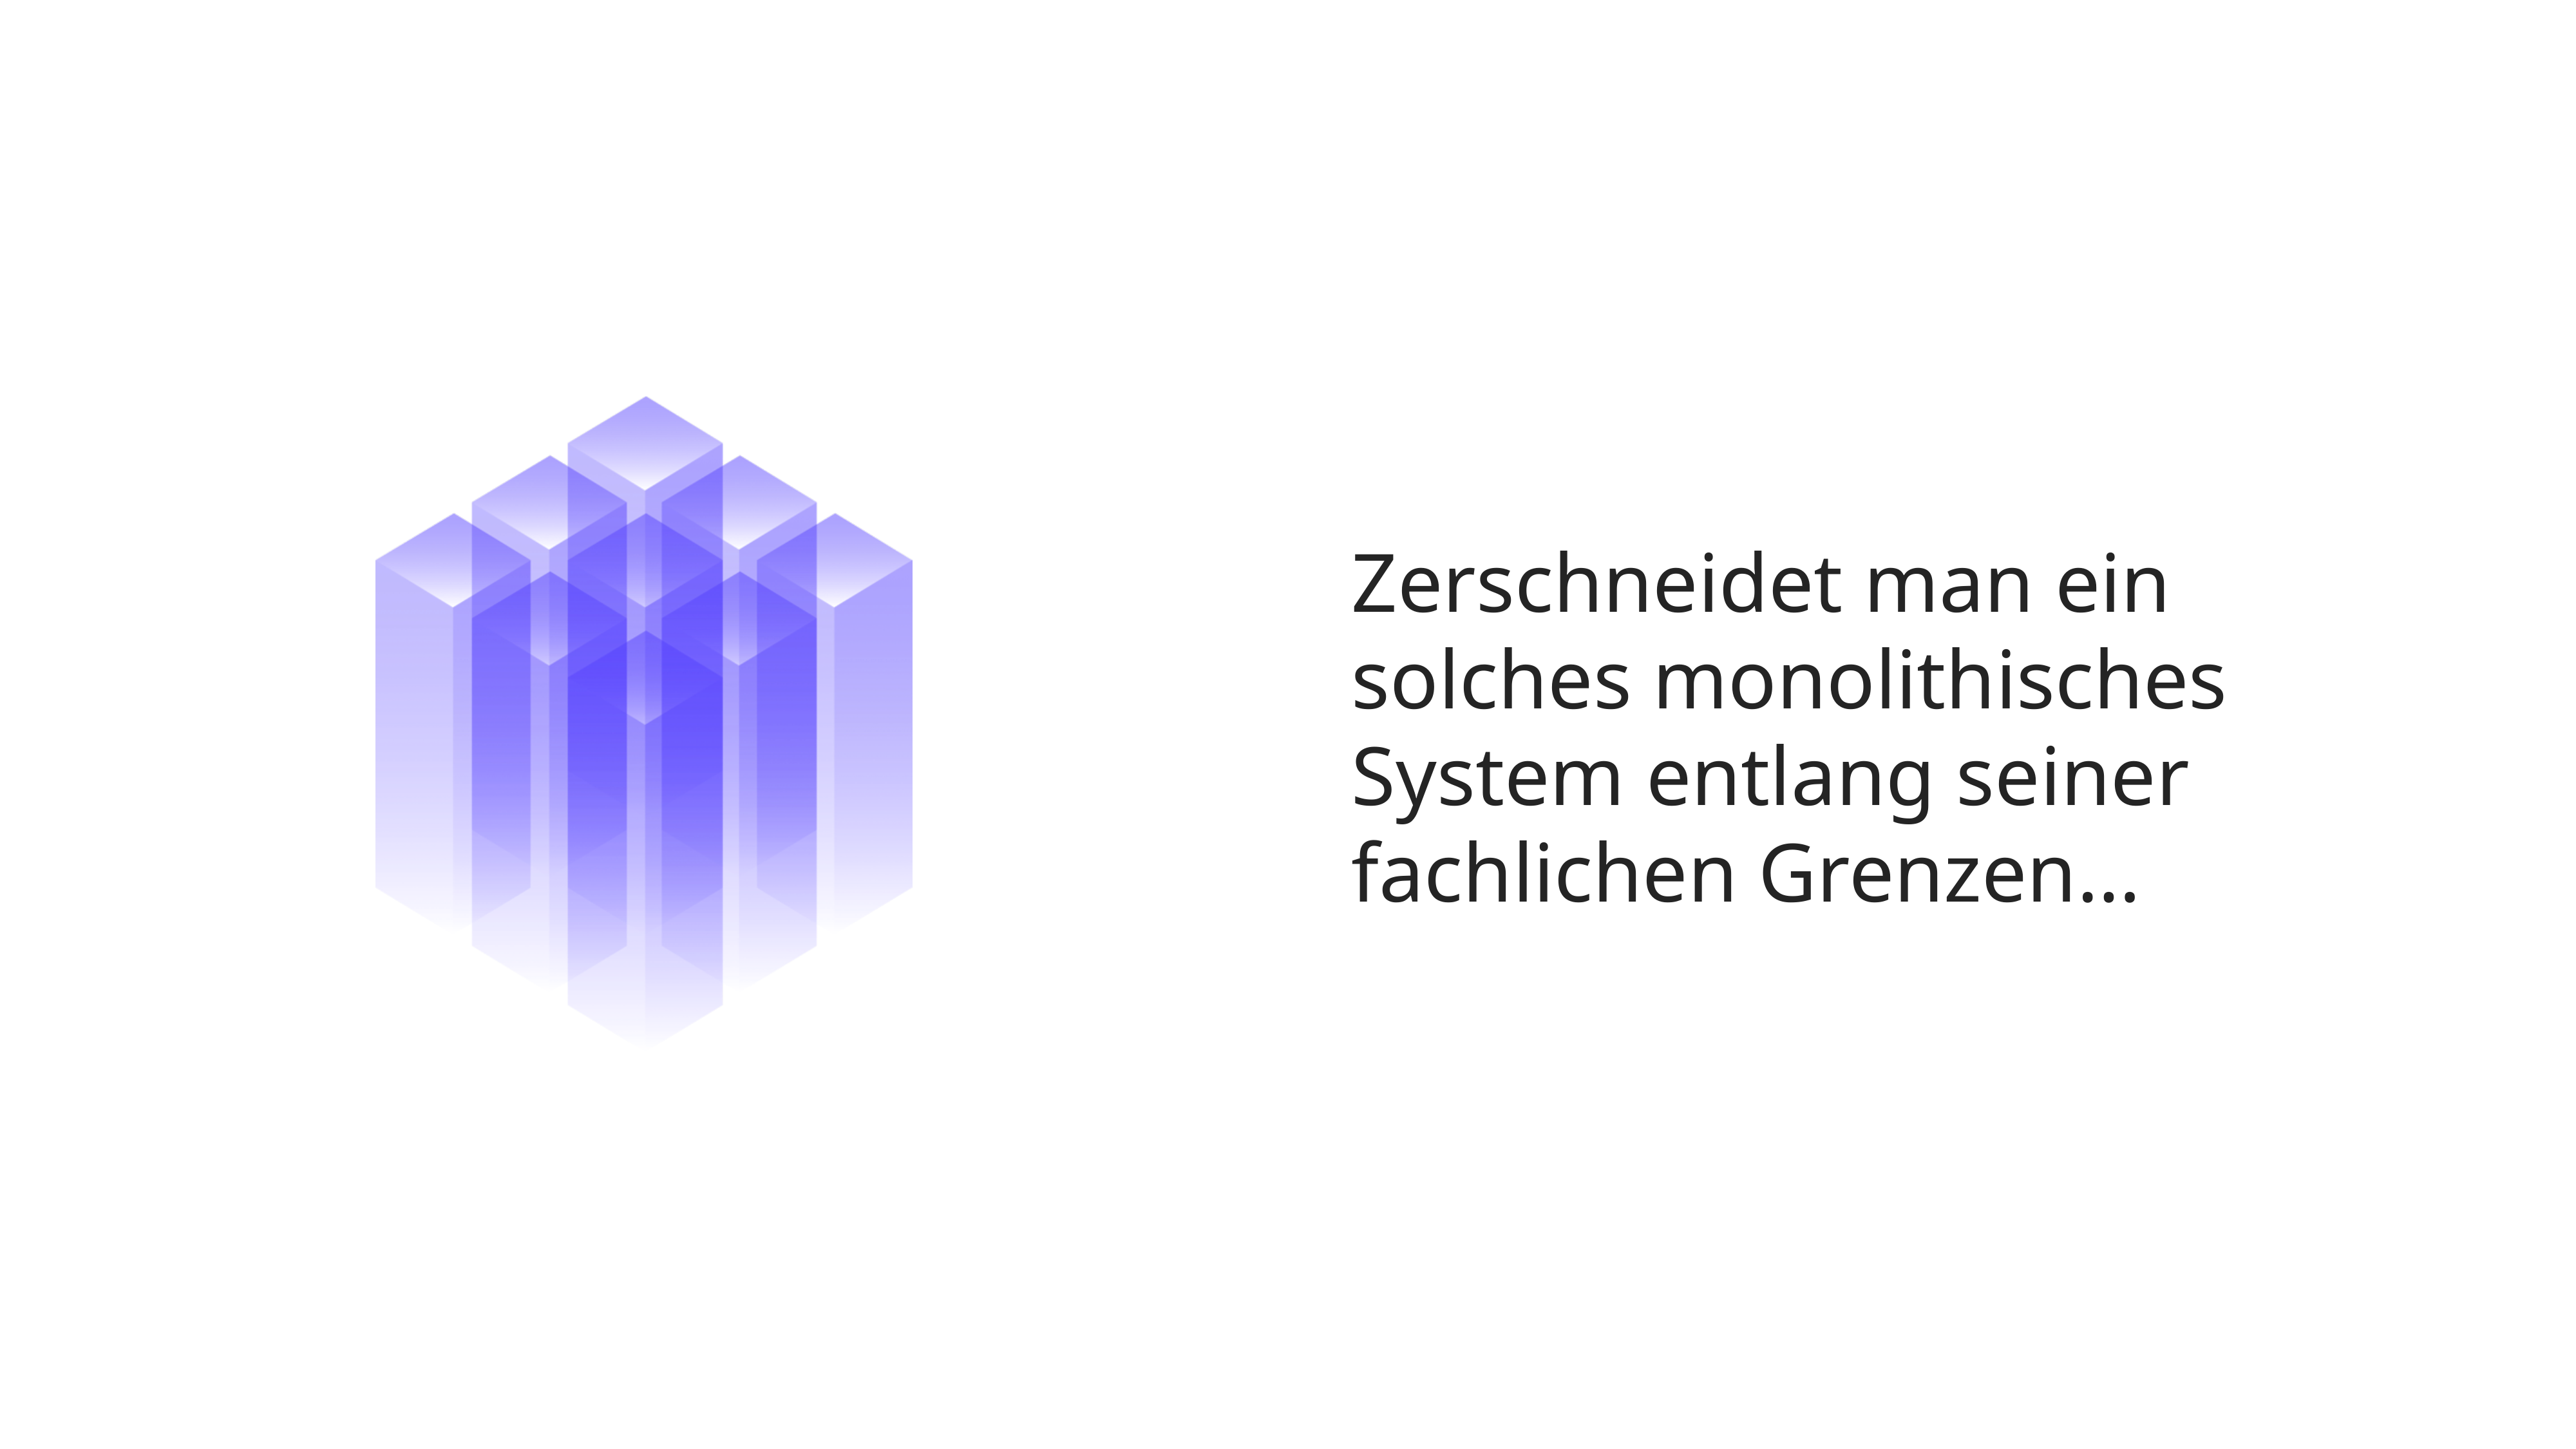

# Zerschneidet man ein solches monolithisches System entlang seiner fachlichen Grenzen…